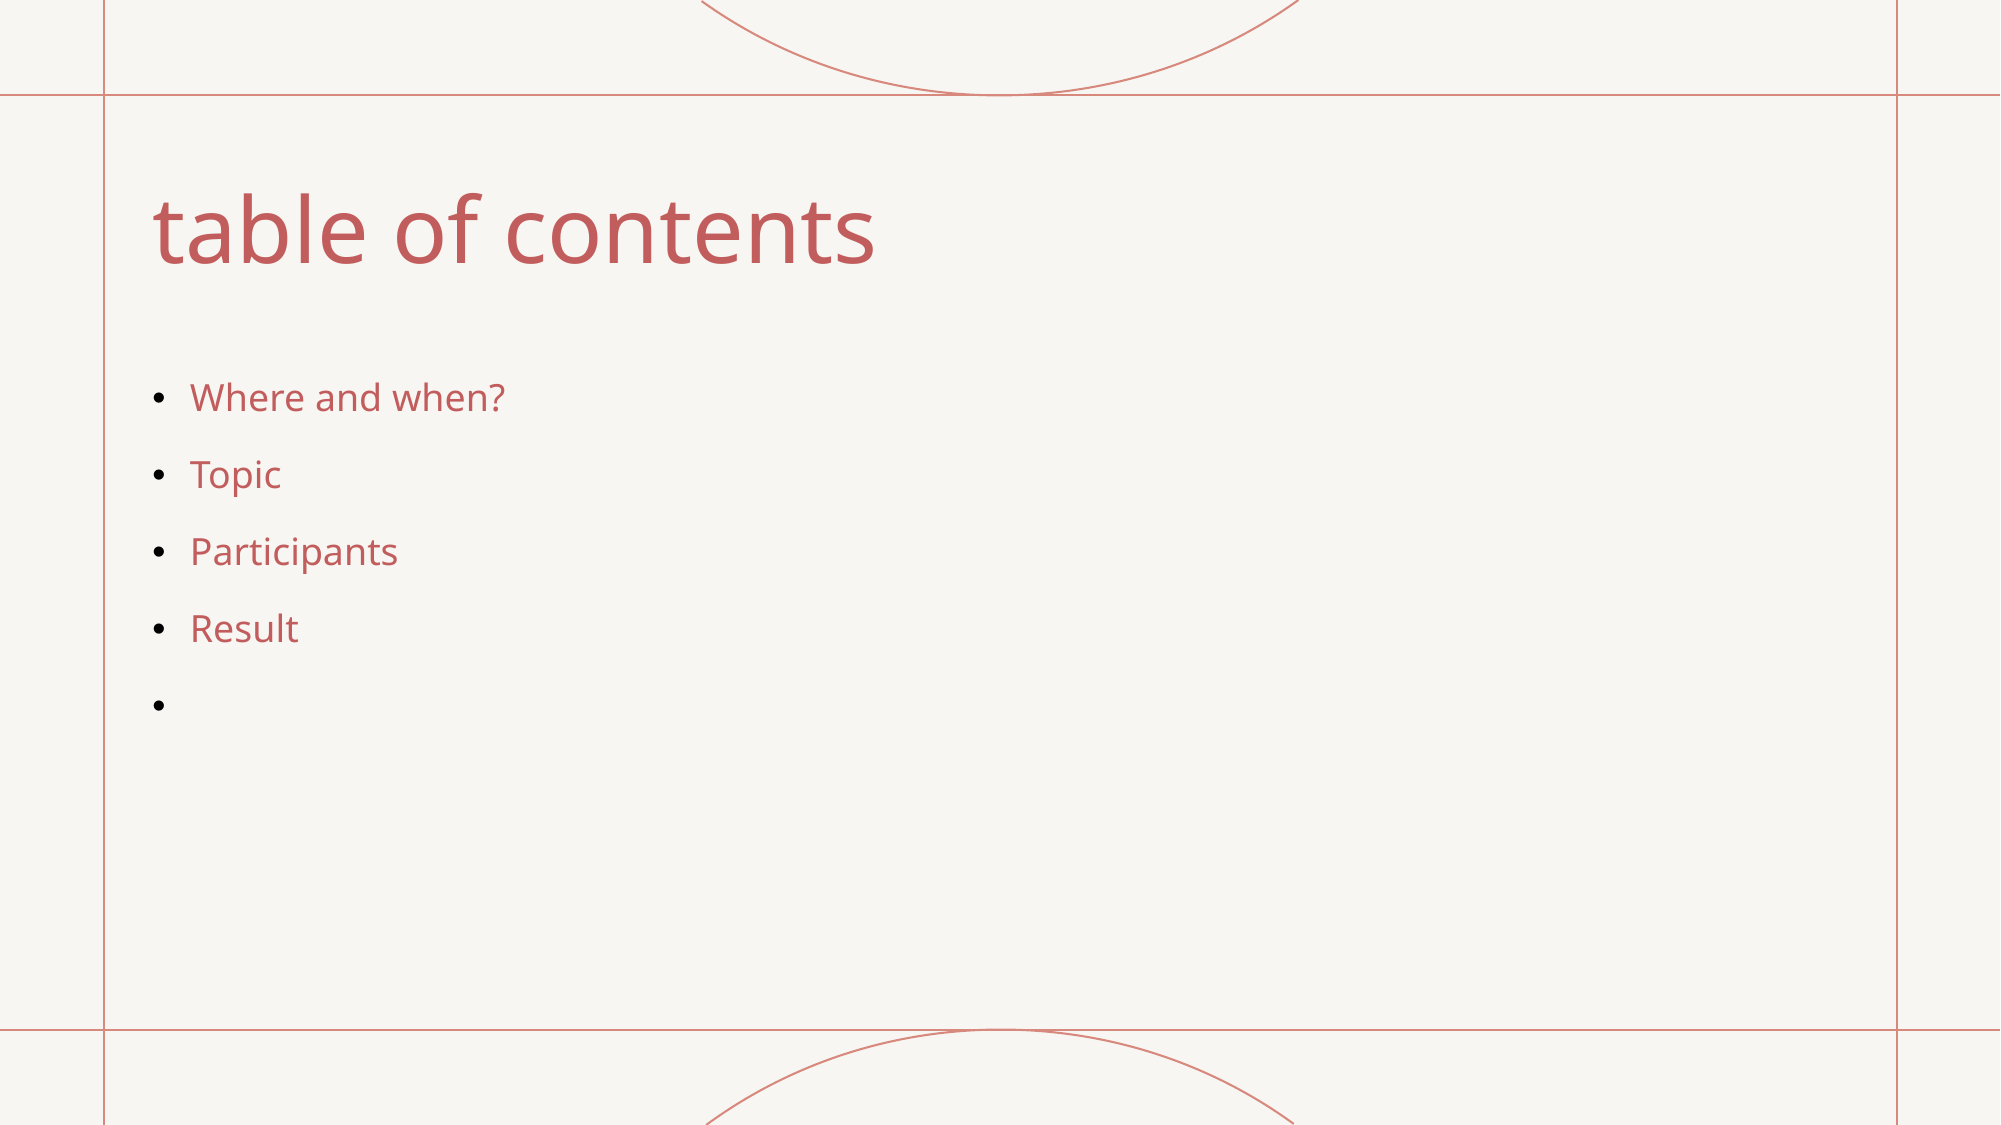

# table of contents
Where and when?
Topic
Participants
Result